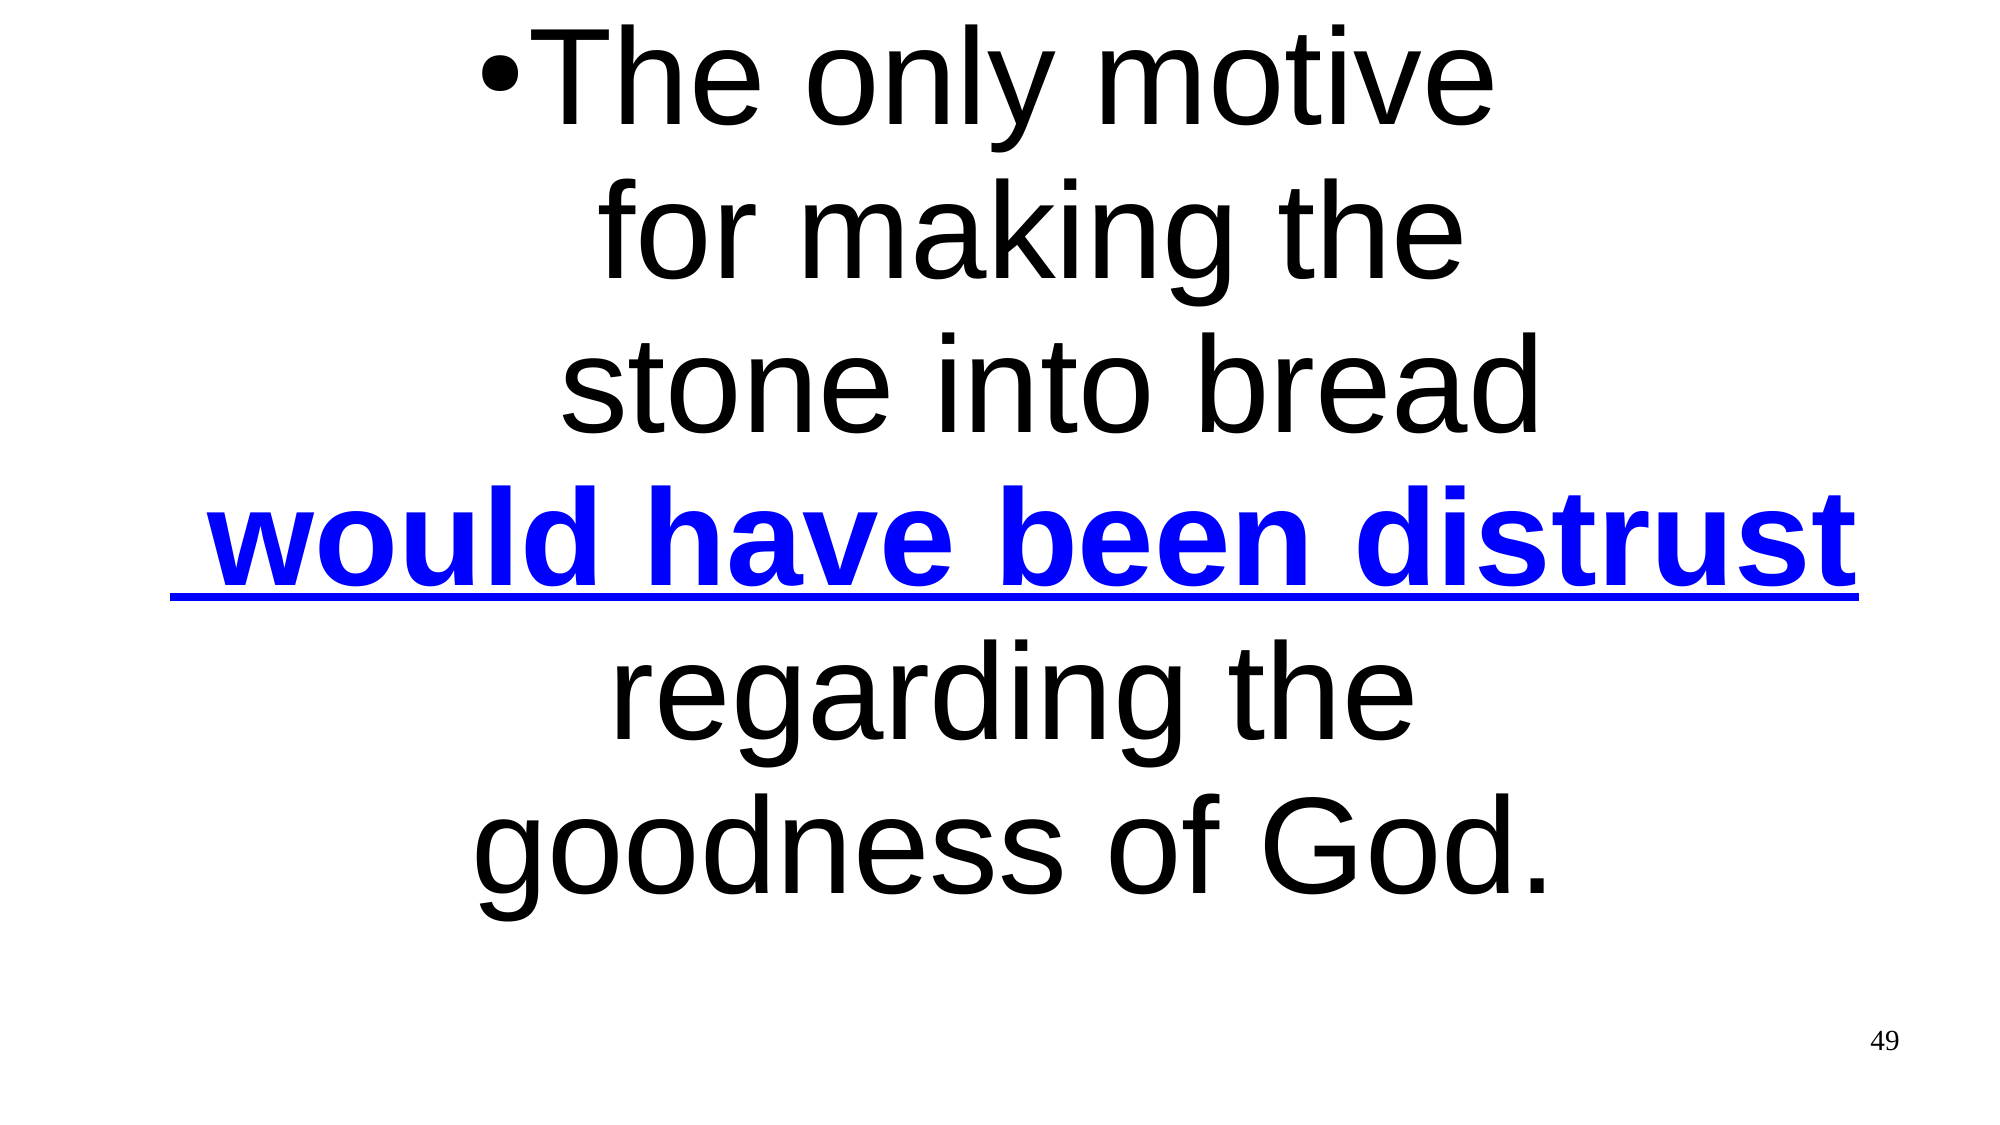

# The only motive for making the stone into bread would have been distrust regarding the goodness of God.
49